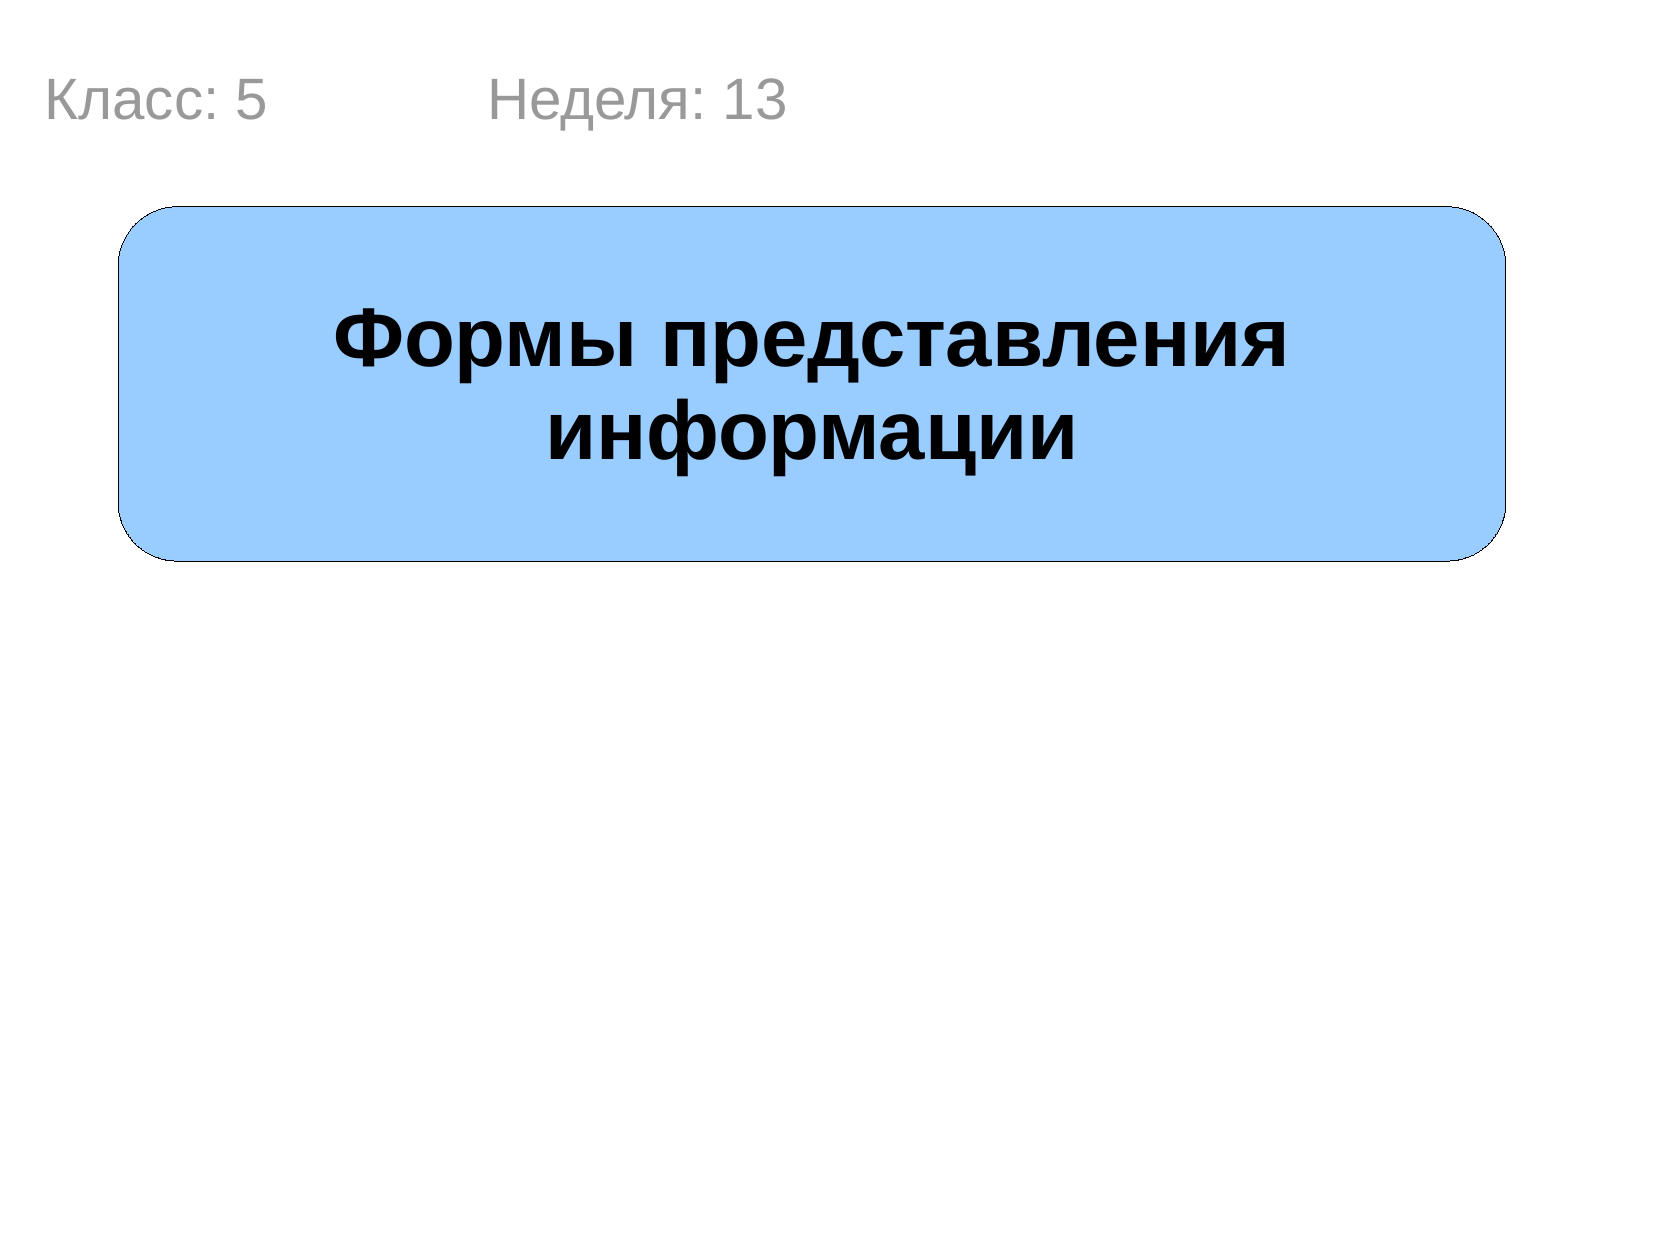

Класс: 5			Неделя: 13
Формы представления
информации